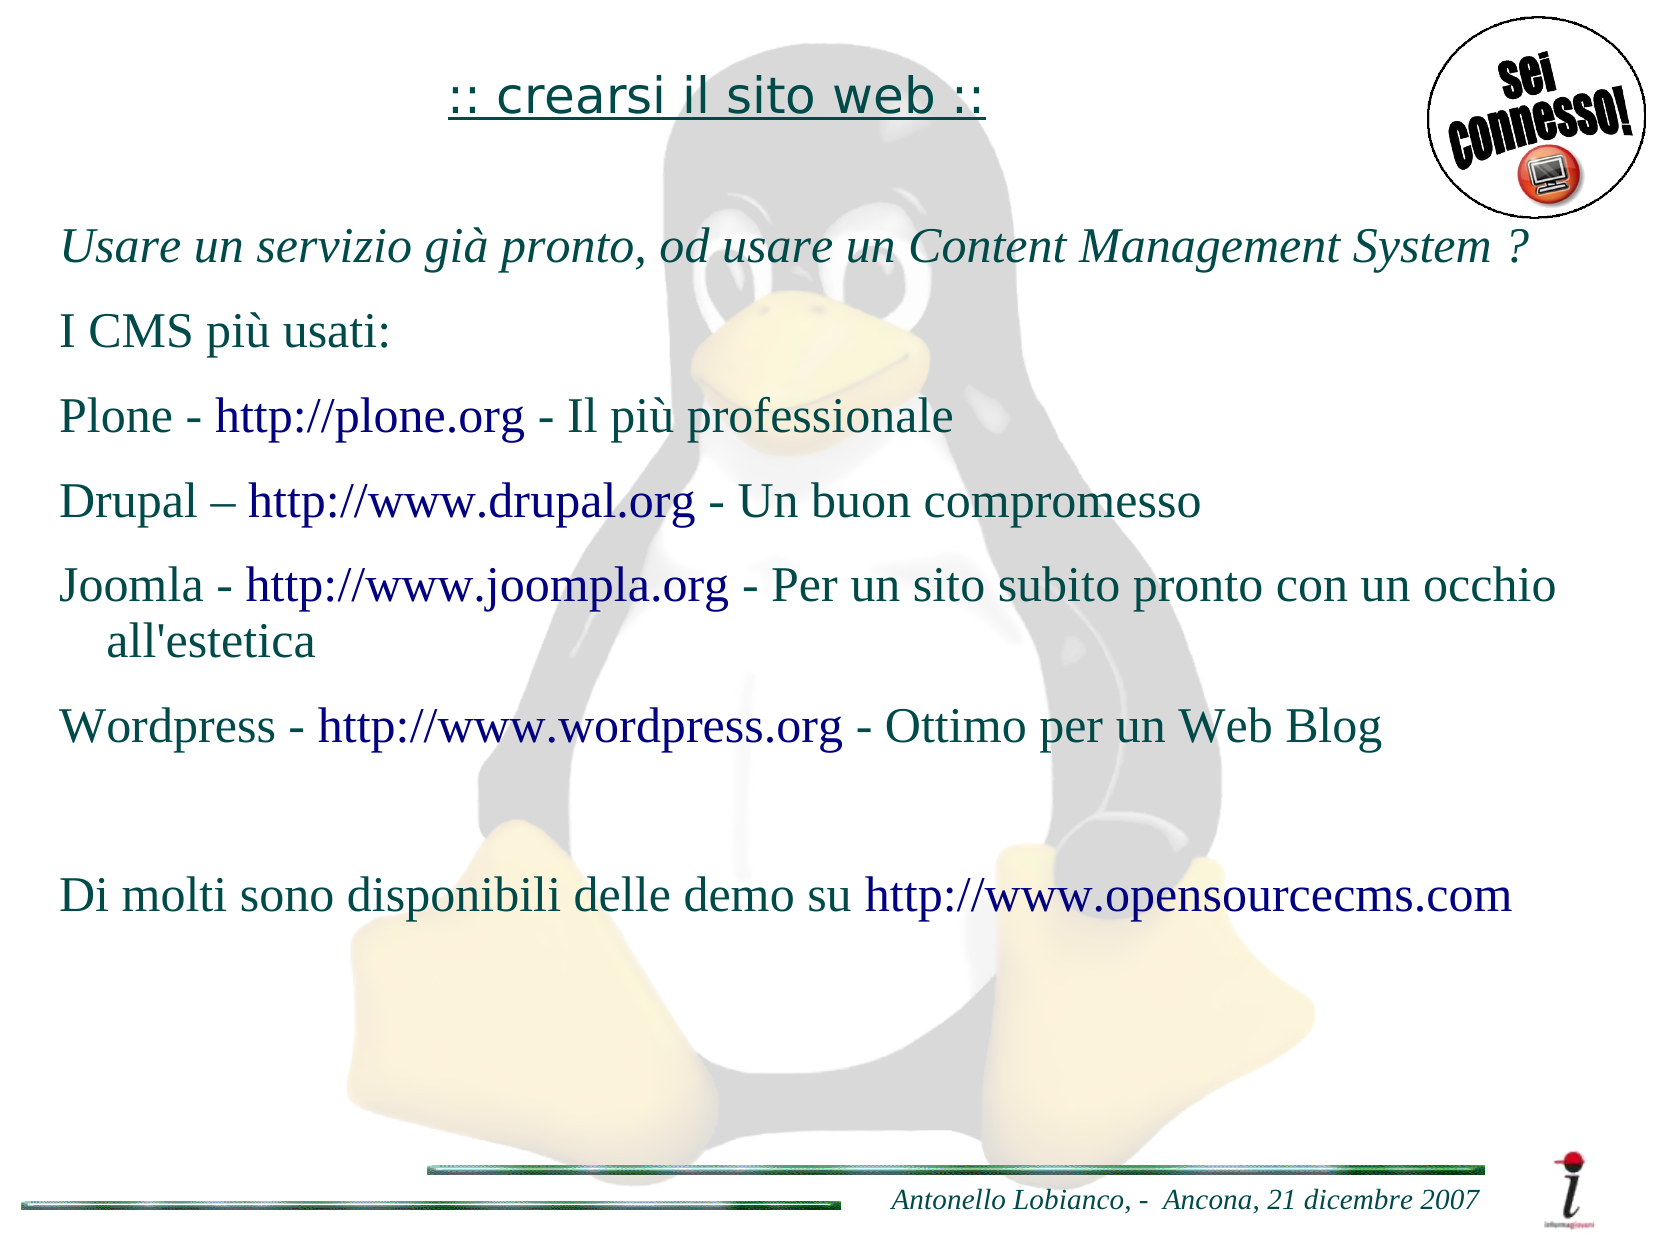

# :: crearsi il sito web ::
Usare un servizio già pronto, od usare un Content Management System ?
I CMS più usati:
Plone - http://plone.org - Il più professionale
Drupal – http://www.drupal.org - Un buon compromesso
Joomla - http://www.joompla.org - Per un sito subito pronto con un occhio all'estetica
Wordpress - http://www.wordpress.org - Ottimo per un Web Blog
Di molti sono disponibili delle demo su http://www.opensourcecms.com